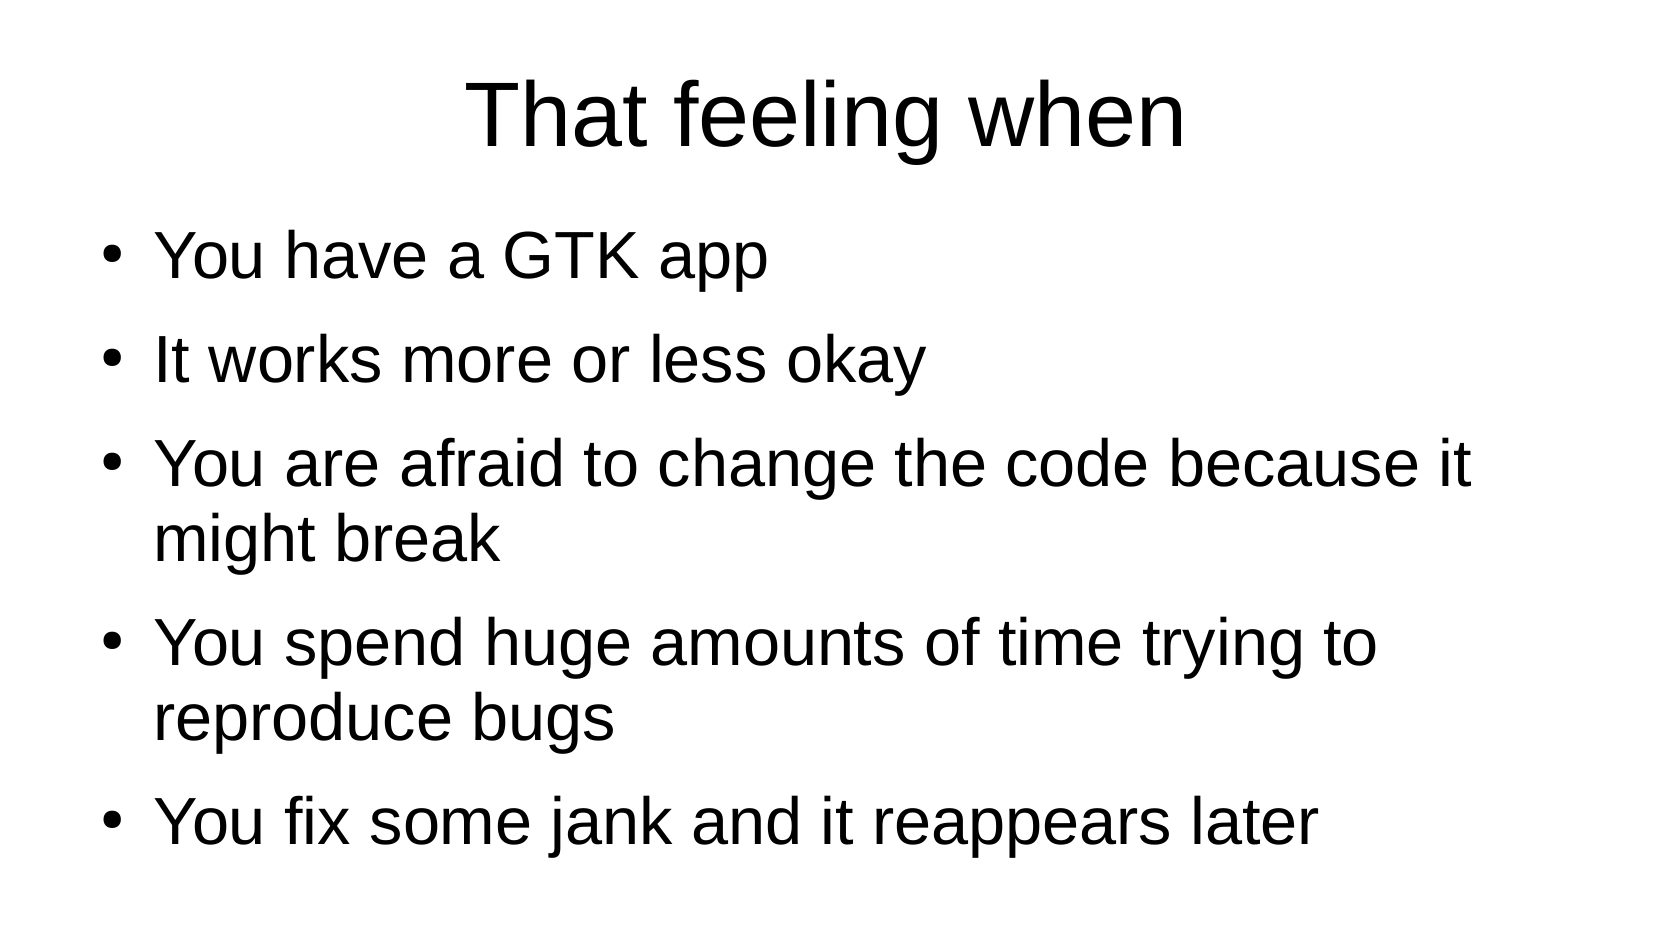

# That feeling when
You have a GTK app
It works more or less okay
You are afraid to change the code because it might break
You spend huge amounts of time trying to reproduce bugs
You fix some jank and it reappears later